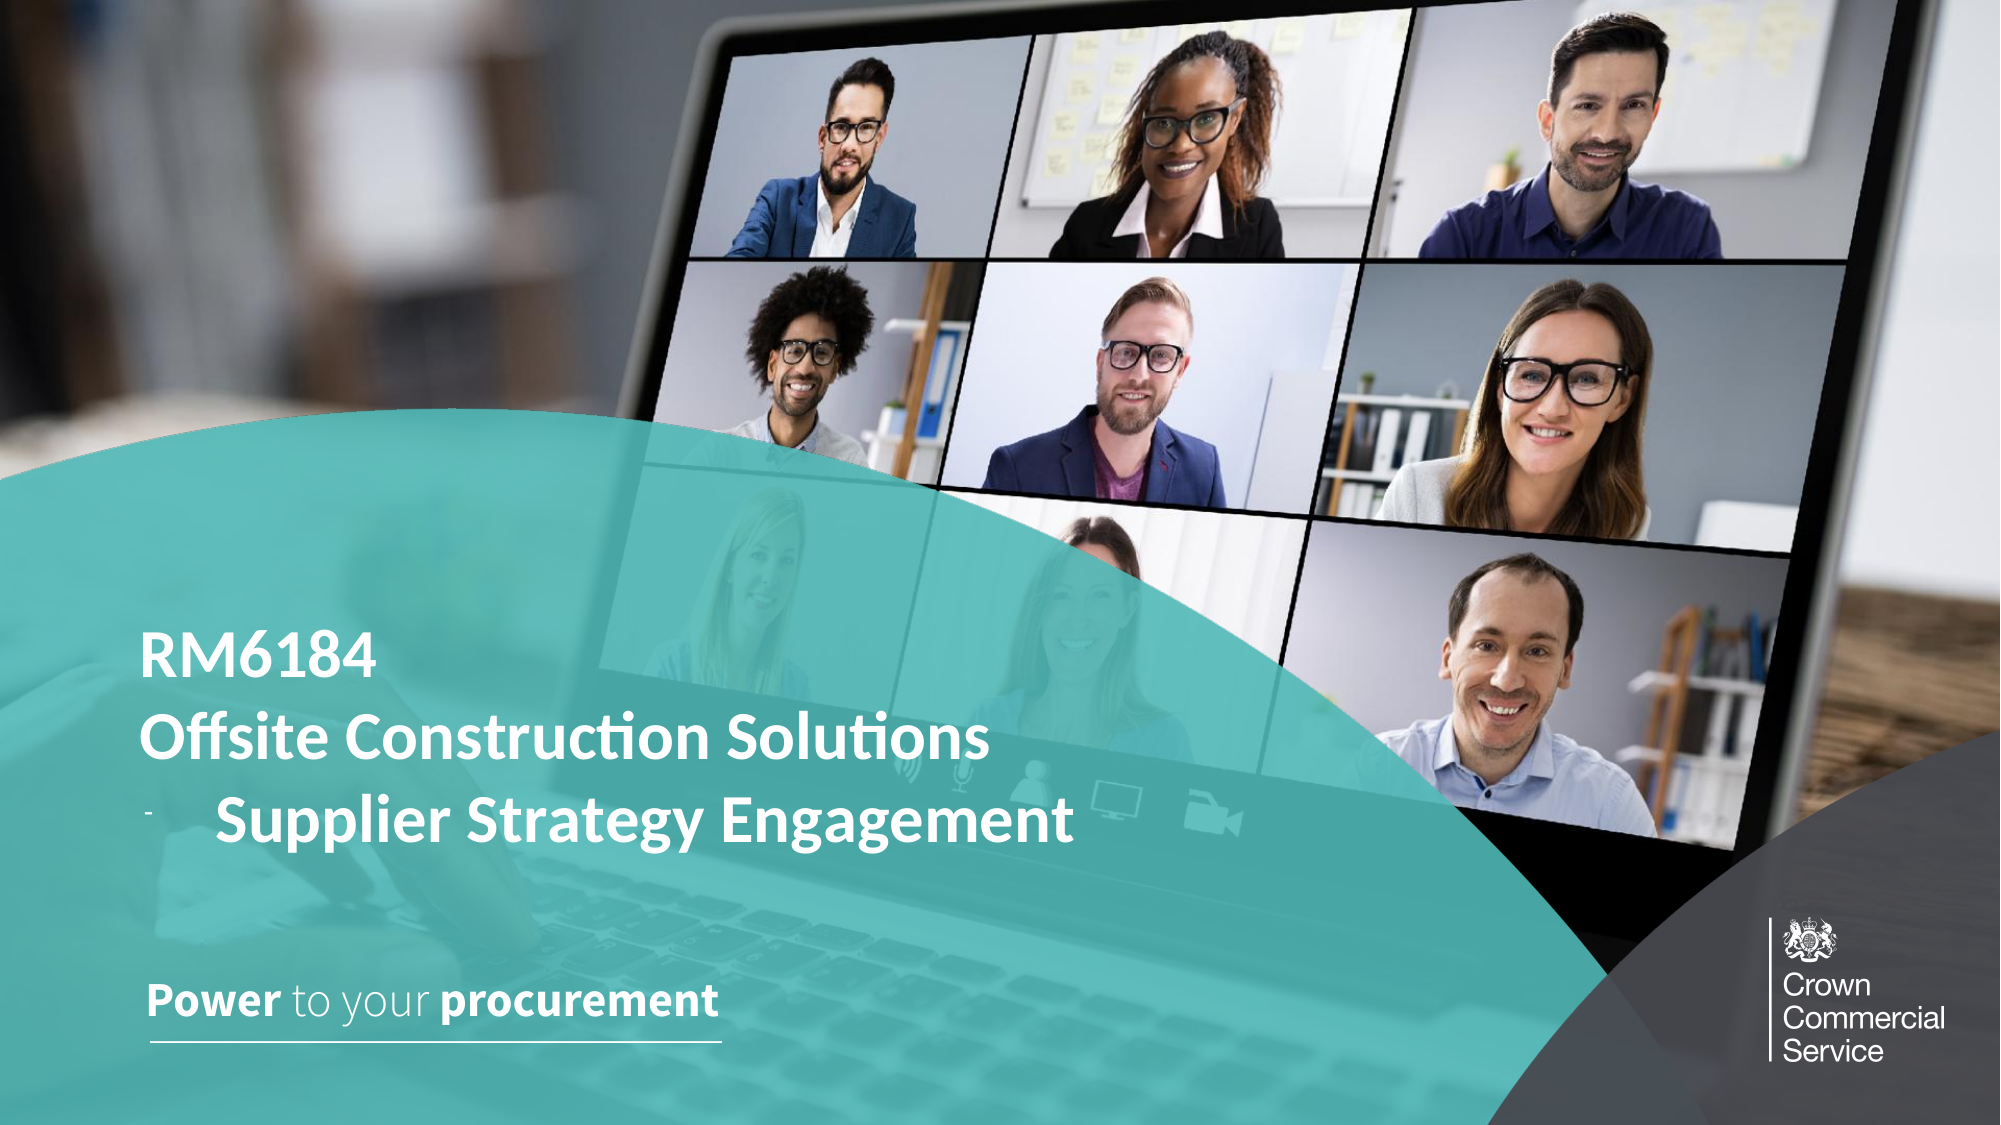

# RM6184
Offsite Construction Solutions
Supplier Strategy Engagement